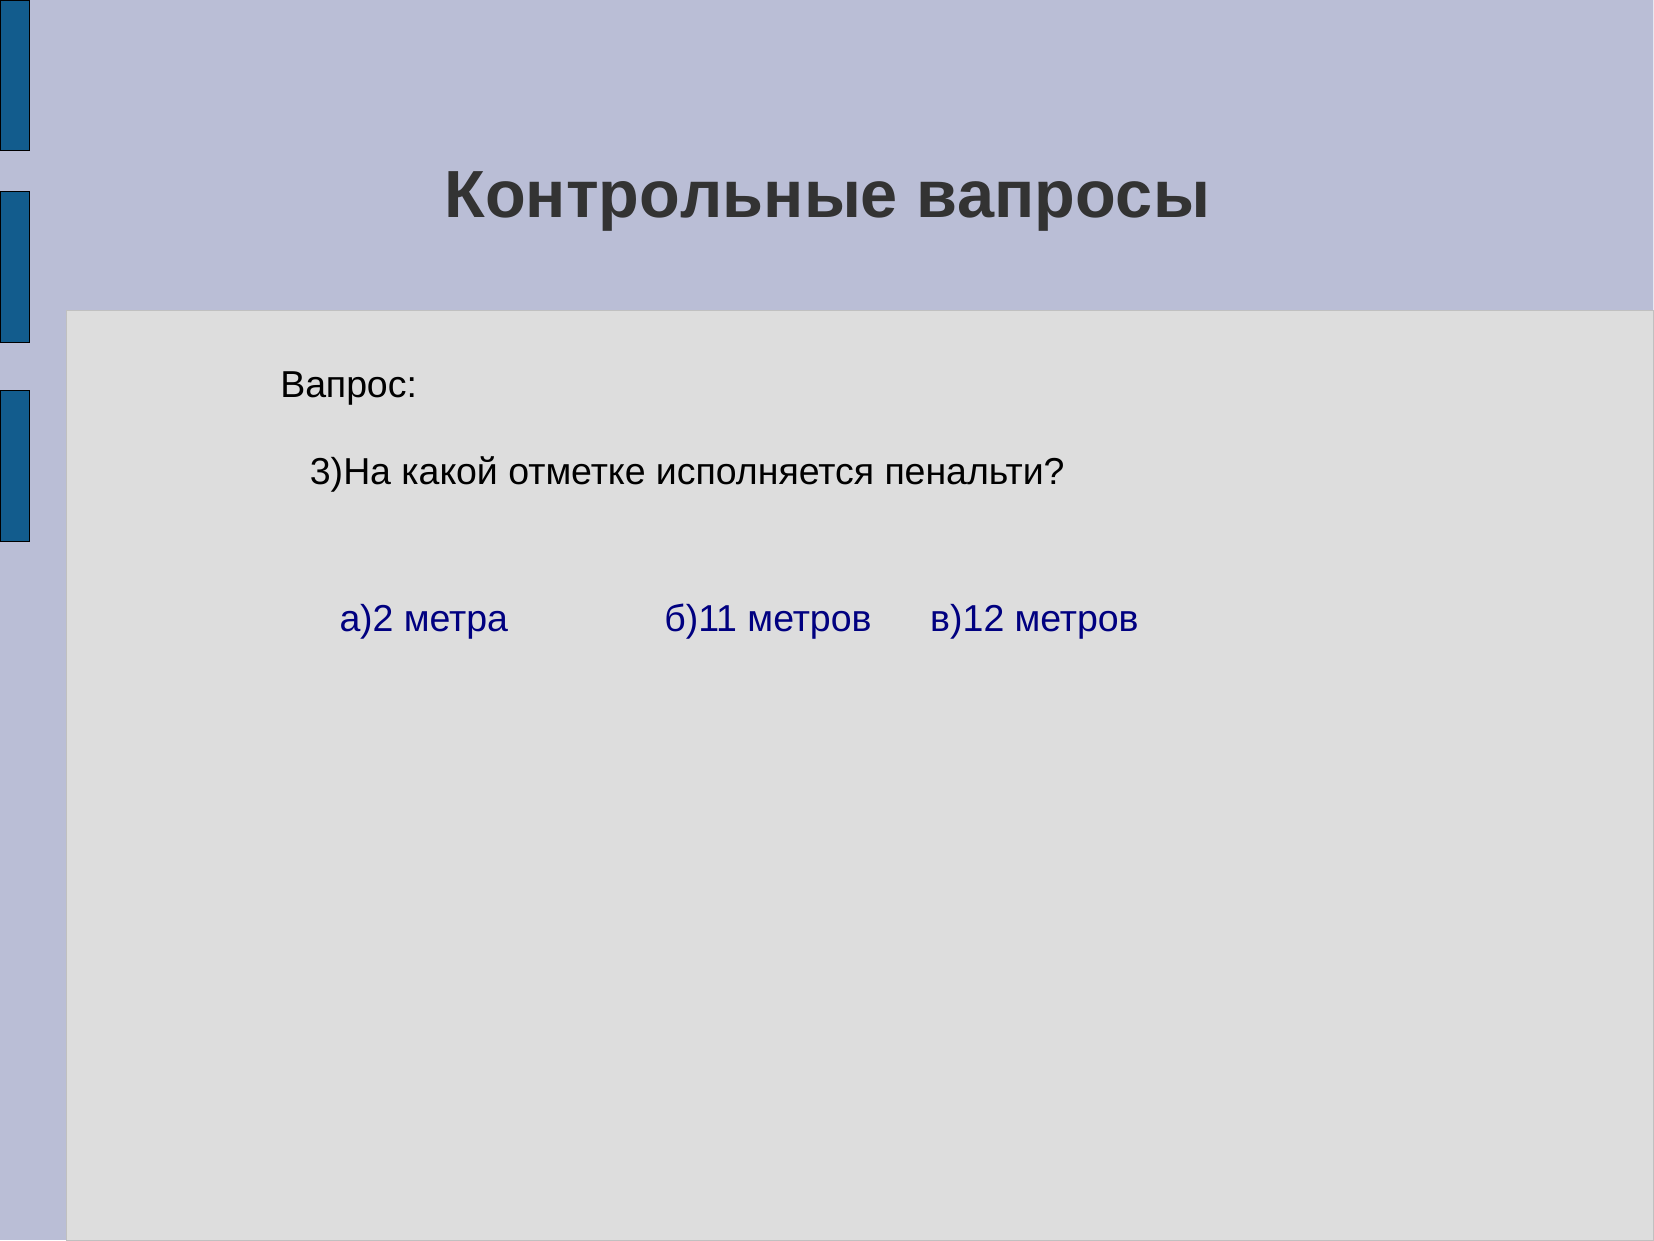

# Контрольные вапросы
Вапрос:
3)На какой отметке исполняется пенальти?
а)2 метра
б)11 метров
в)12 метров